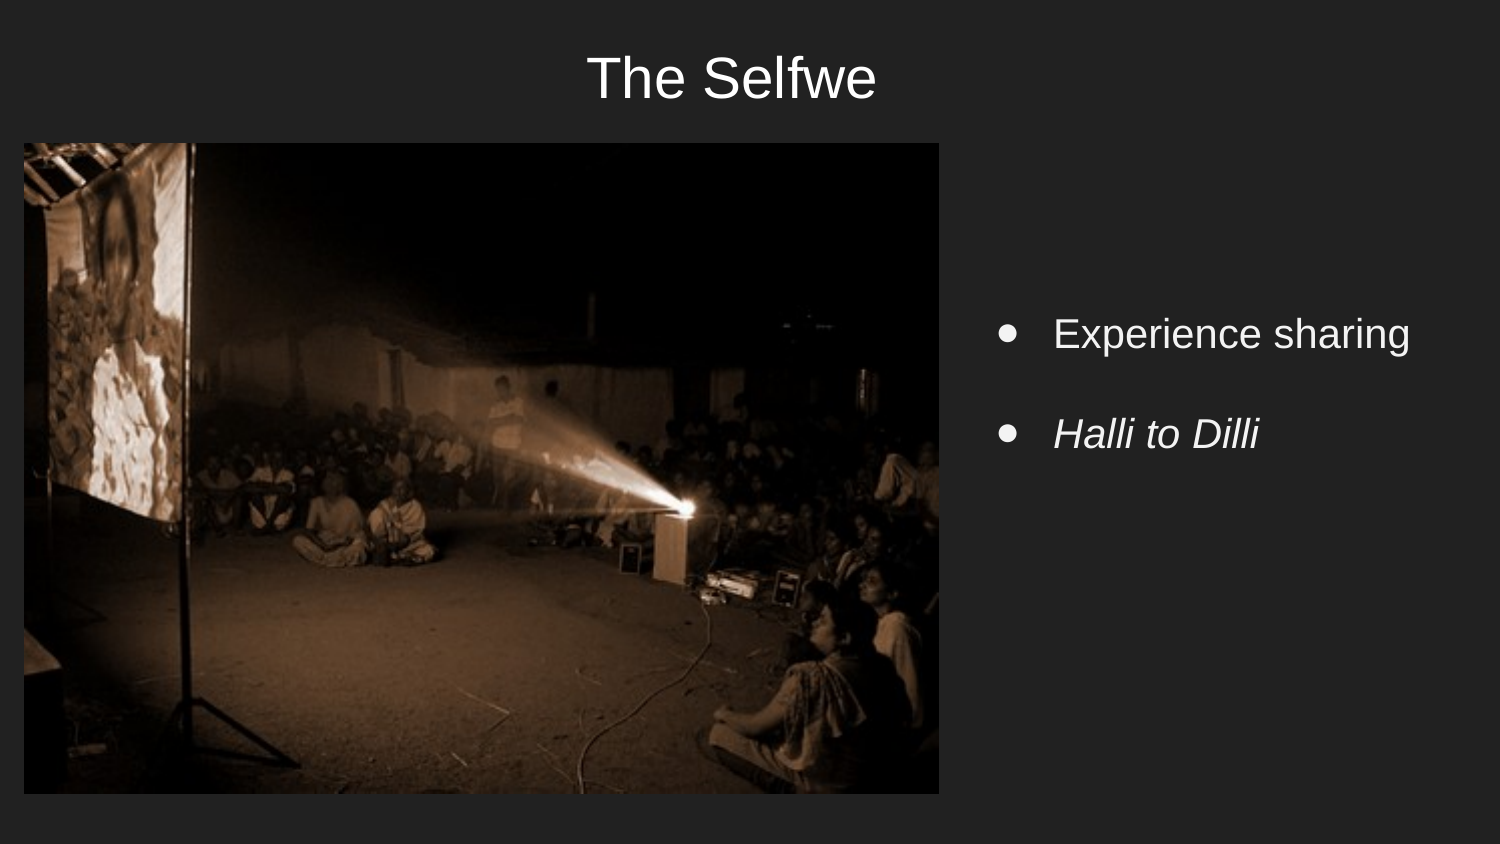

# The Selfwe
Experience sharing
Halli to Dilli